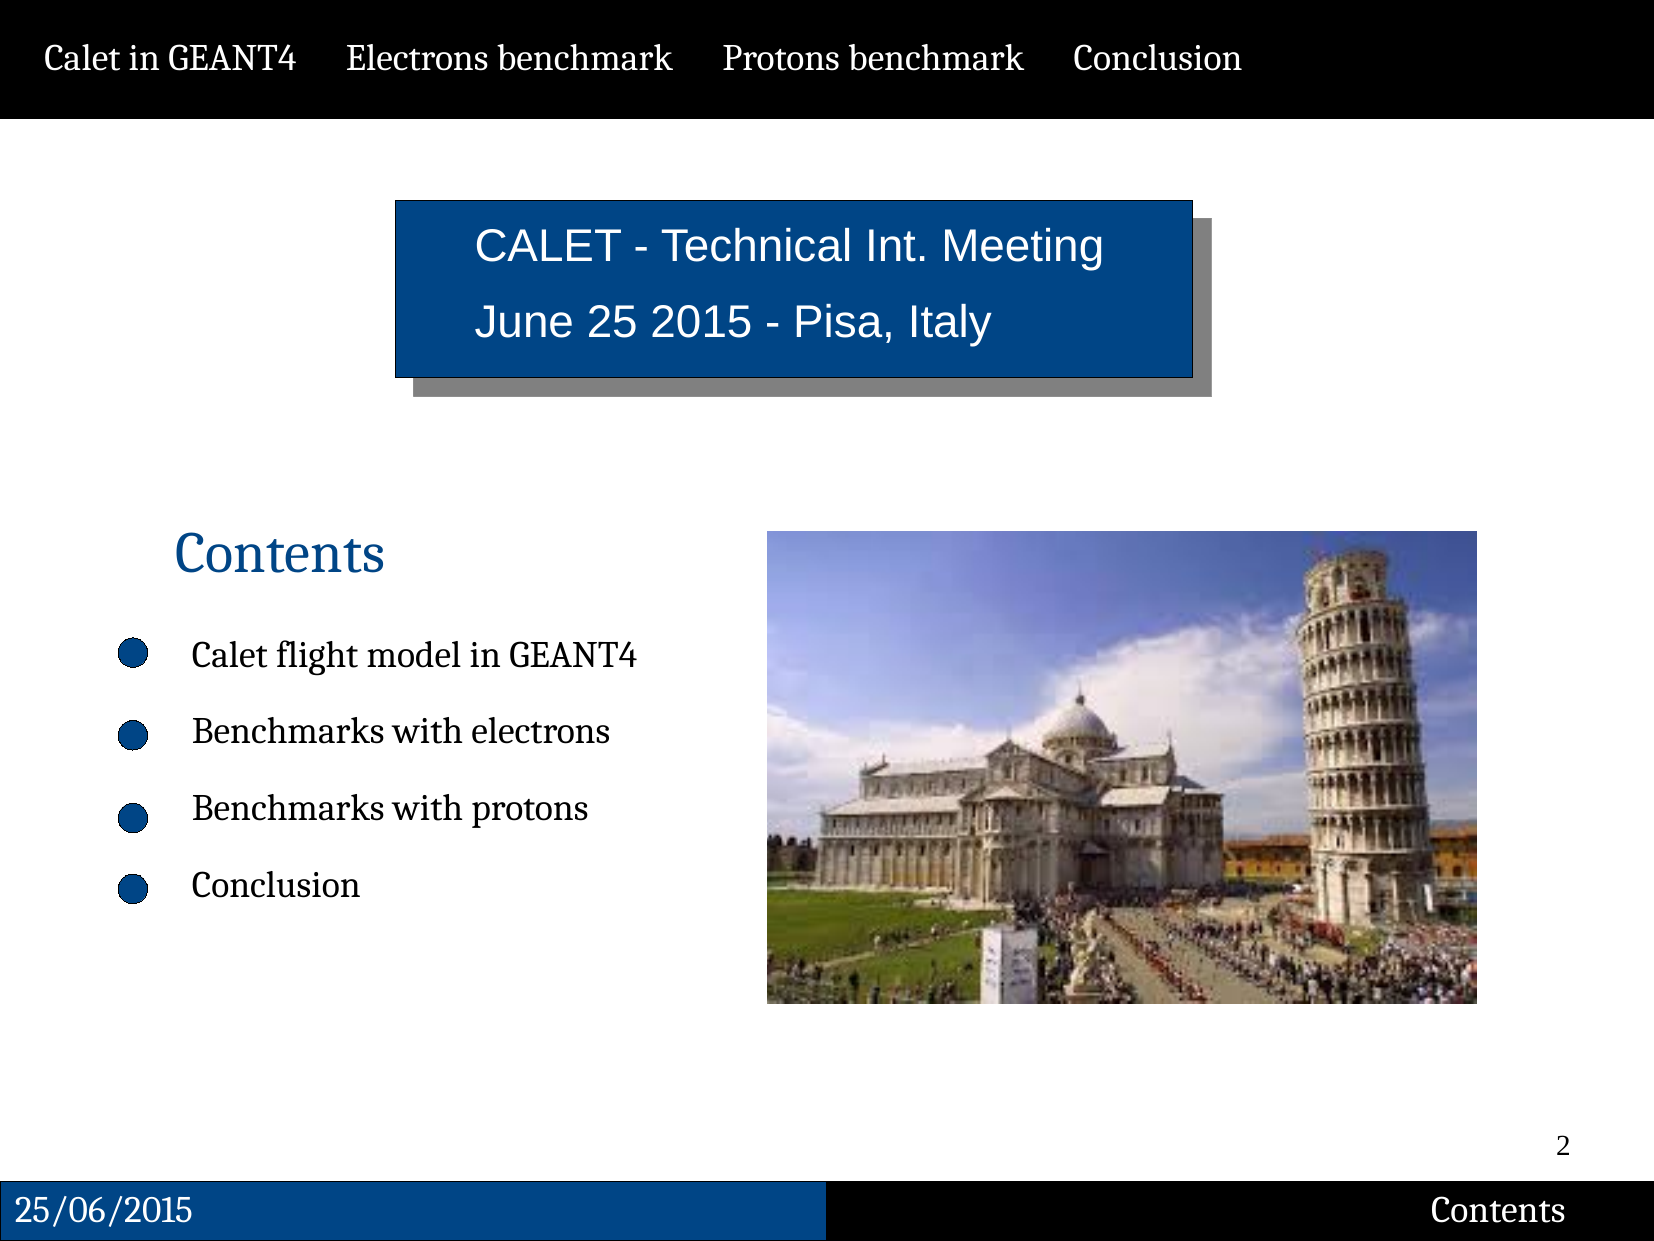

Calet in GEANT4 Electrons benchmark Protons benchmark Conclusion
CALET - Technical Int. Meeting
June 25 2015 - Pisa, Italy
Contents
Calet flight model in GEANT4
Benchmarks with electrons
Benchmarks with protons
Conclusion
2
25/06/2015
Contents